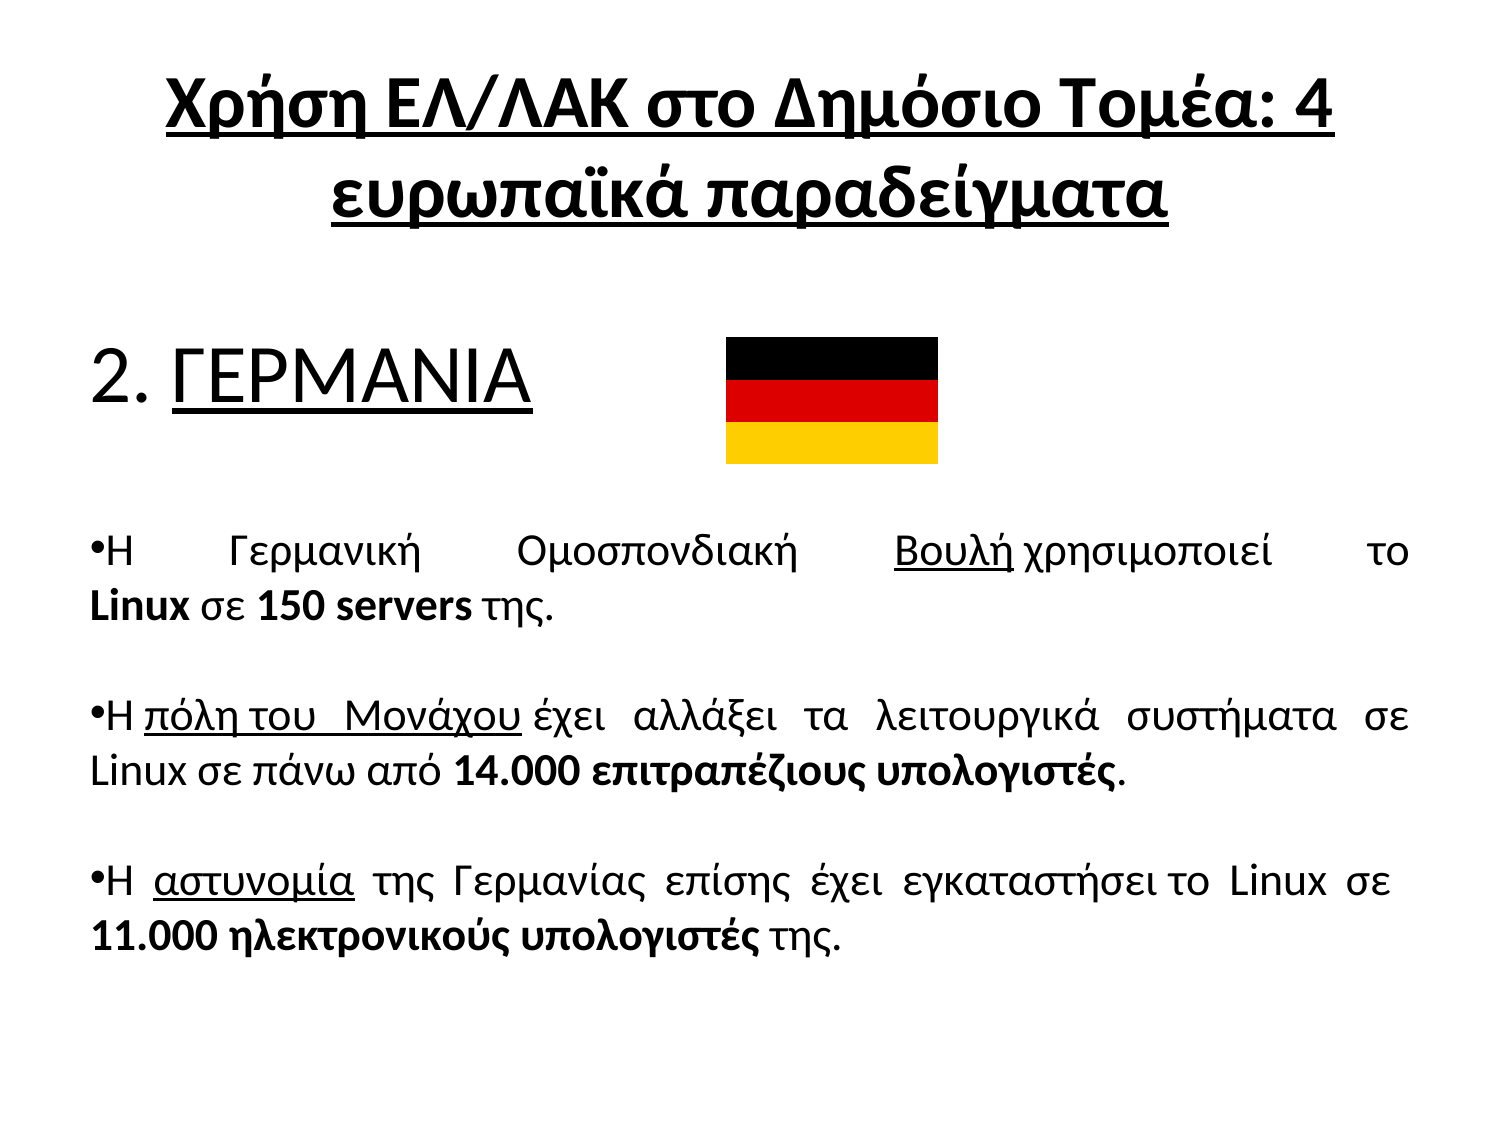

17/5/2013
Θεματα ΚτΠ/Γ
Χρήση ΕΛ/ΛΑΚ στο Δημόσιο Τομέα: 4 ευρωπαϊκά παραδείγματα
2. ΓΕΡΜΑΝΙΑ
Η Γερμανική Ομοσπονδιακή Βουλή χρησιμοποιεί το Linux σε 150 servers της.
Η πόλη του Μονάχου έχει αλλάξει τα λειτουργικά συστήματα σε Linux σε πάνω από 14.000 επιτραπέζιους υπολογιστές.
Η αστυνομία της Γερμανίας επίσης έχει εγκαταστήσει το Linux σε 11.000 ηλεκτρονικούς υπολογιστές της.